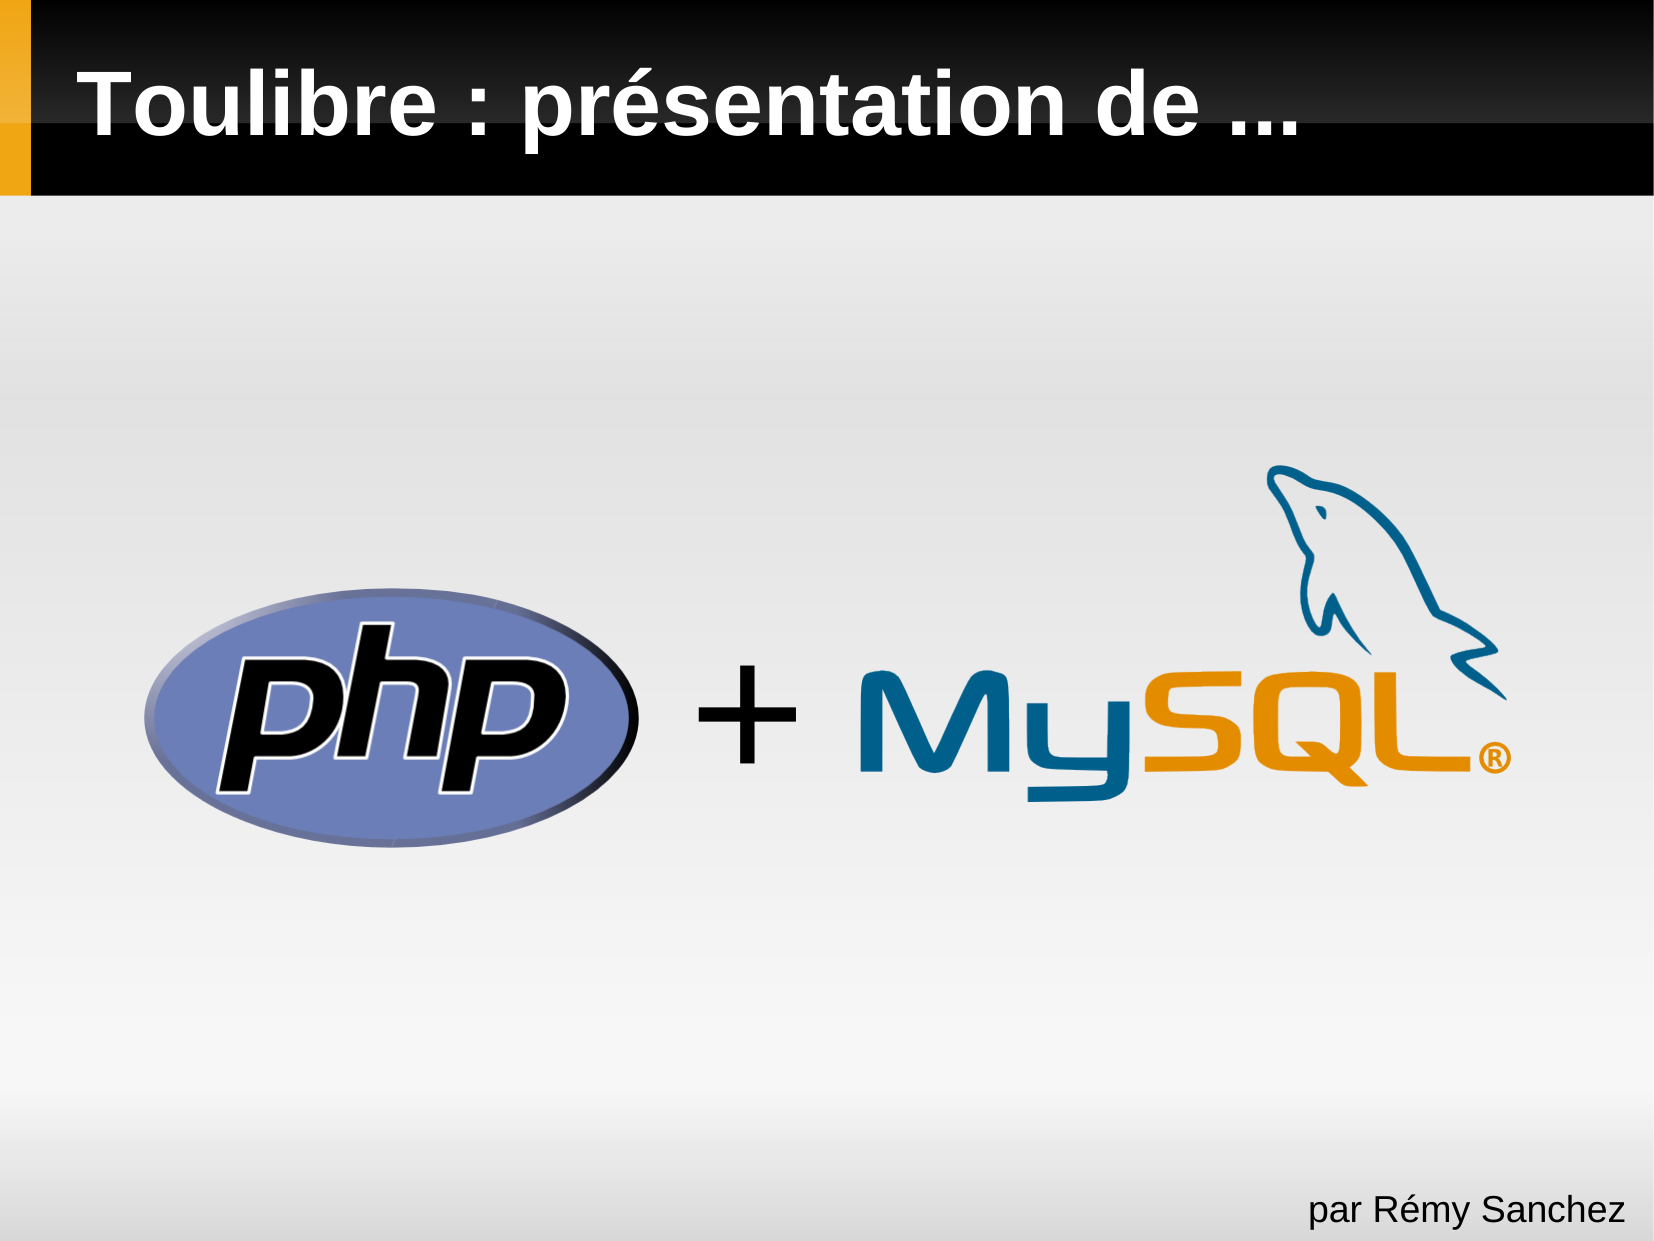

# Toulibre : présentation de ...
+
par Rémy Sanchez